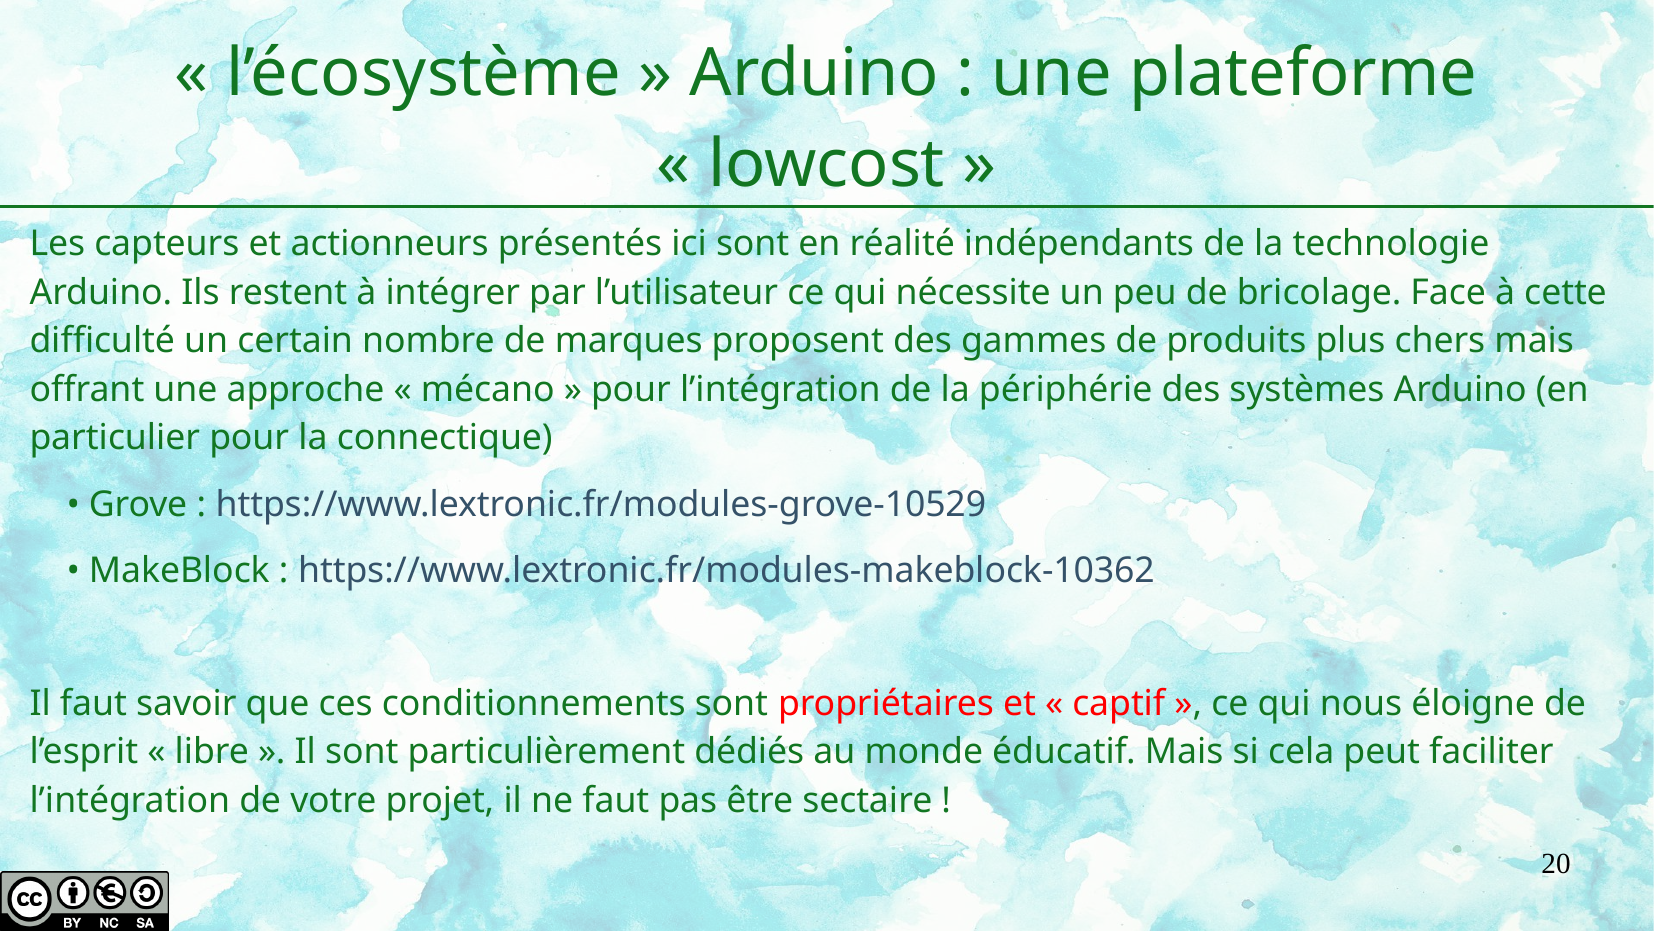

# « l’écosystème » Arduino : une plateforme « lowcost »
Les capteurs et actionneurs présentés ici sont en réalité indépendants de la technologie Arduino. Ils restent à intégrer par l’utilisateur ce qui nécessite un peu de bricolage. Face à cette difficulté un certain nombre de marques proposent des gammes de produits plus chers mais offrant une approche « mécano » pour l’intégration de la périphérie des systèmes Arduino (en particulier pour la connectique)
 • Grove : https://www.lextronic.fr/modules-grove-10529
 • MakeBlock : https://www.lextronic.fr/modules-makeblock-10362
Il faut savoir que ces conditionnements sont propriétaires et « captif », ce qui nous éloigne de l’esprit « libre ». Il sont particulièrement dédiés au monde éducatif. Mais si cela peut faciliter l’intégration de votre projet, il ne faut pas être sectaire !
20